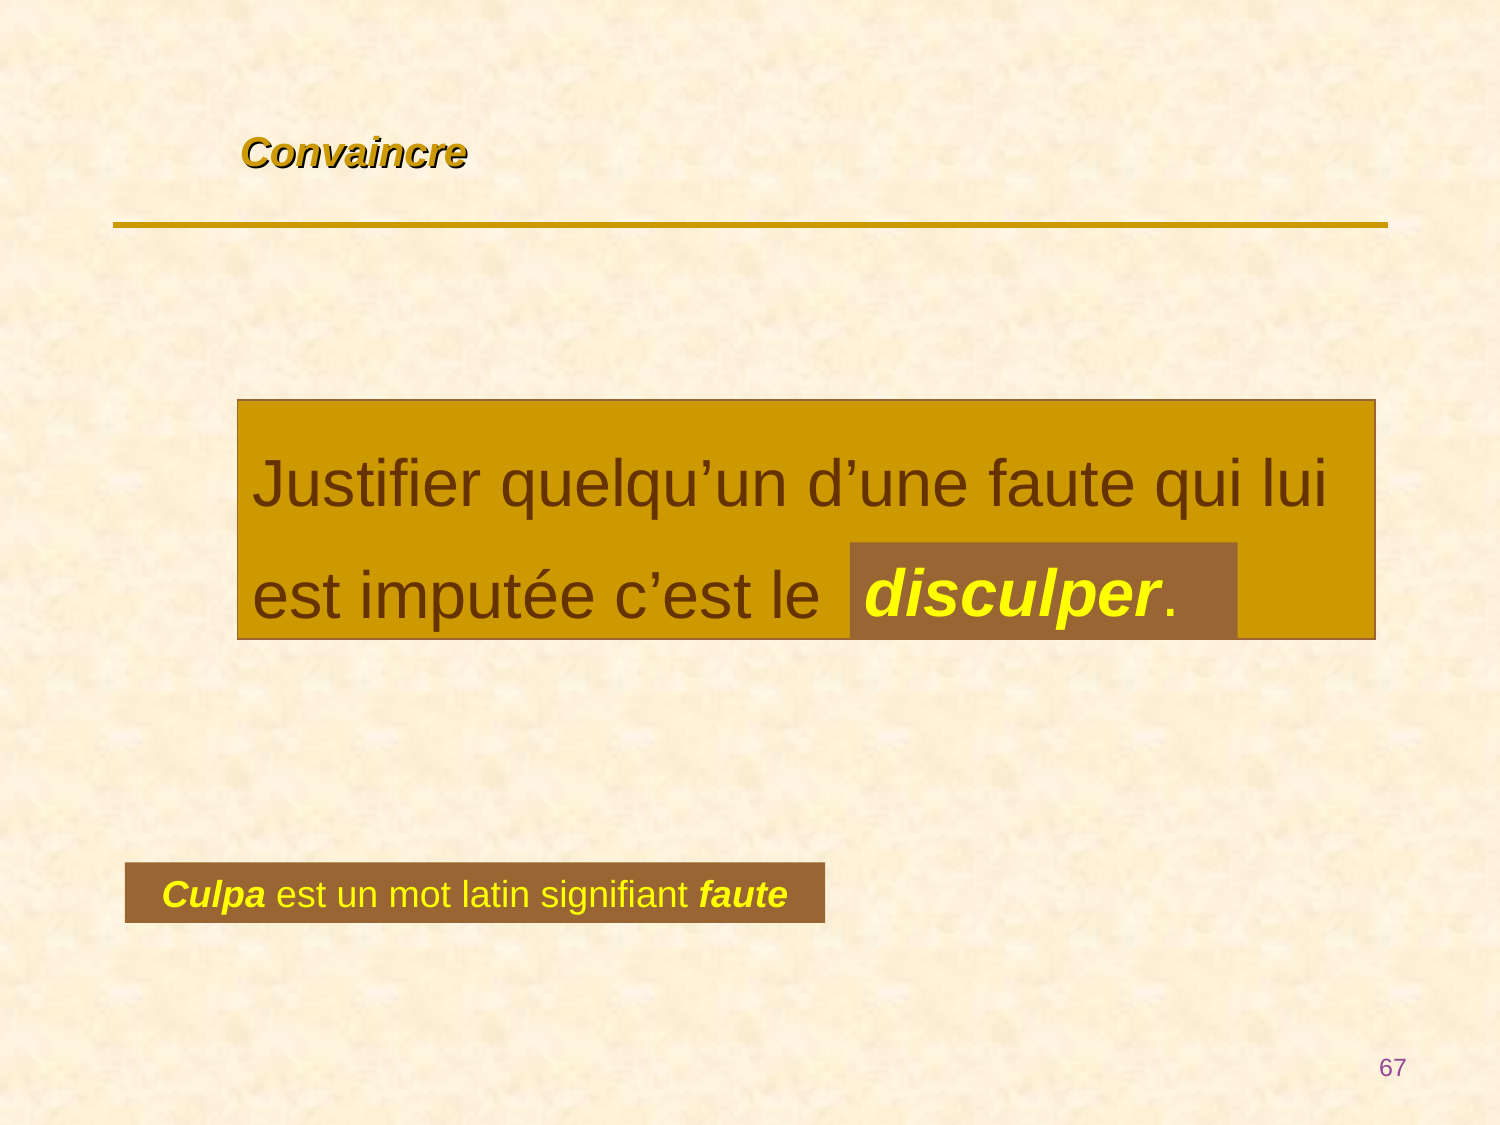

Convaincre
Justifier quelqu’un d’une faute qui lui est imputée c’est le	…
disculper.
Culpa est un mot latin signifiant faute
67